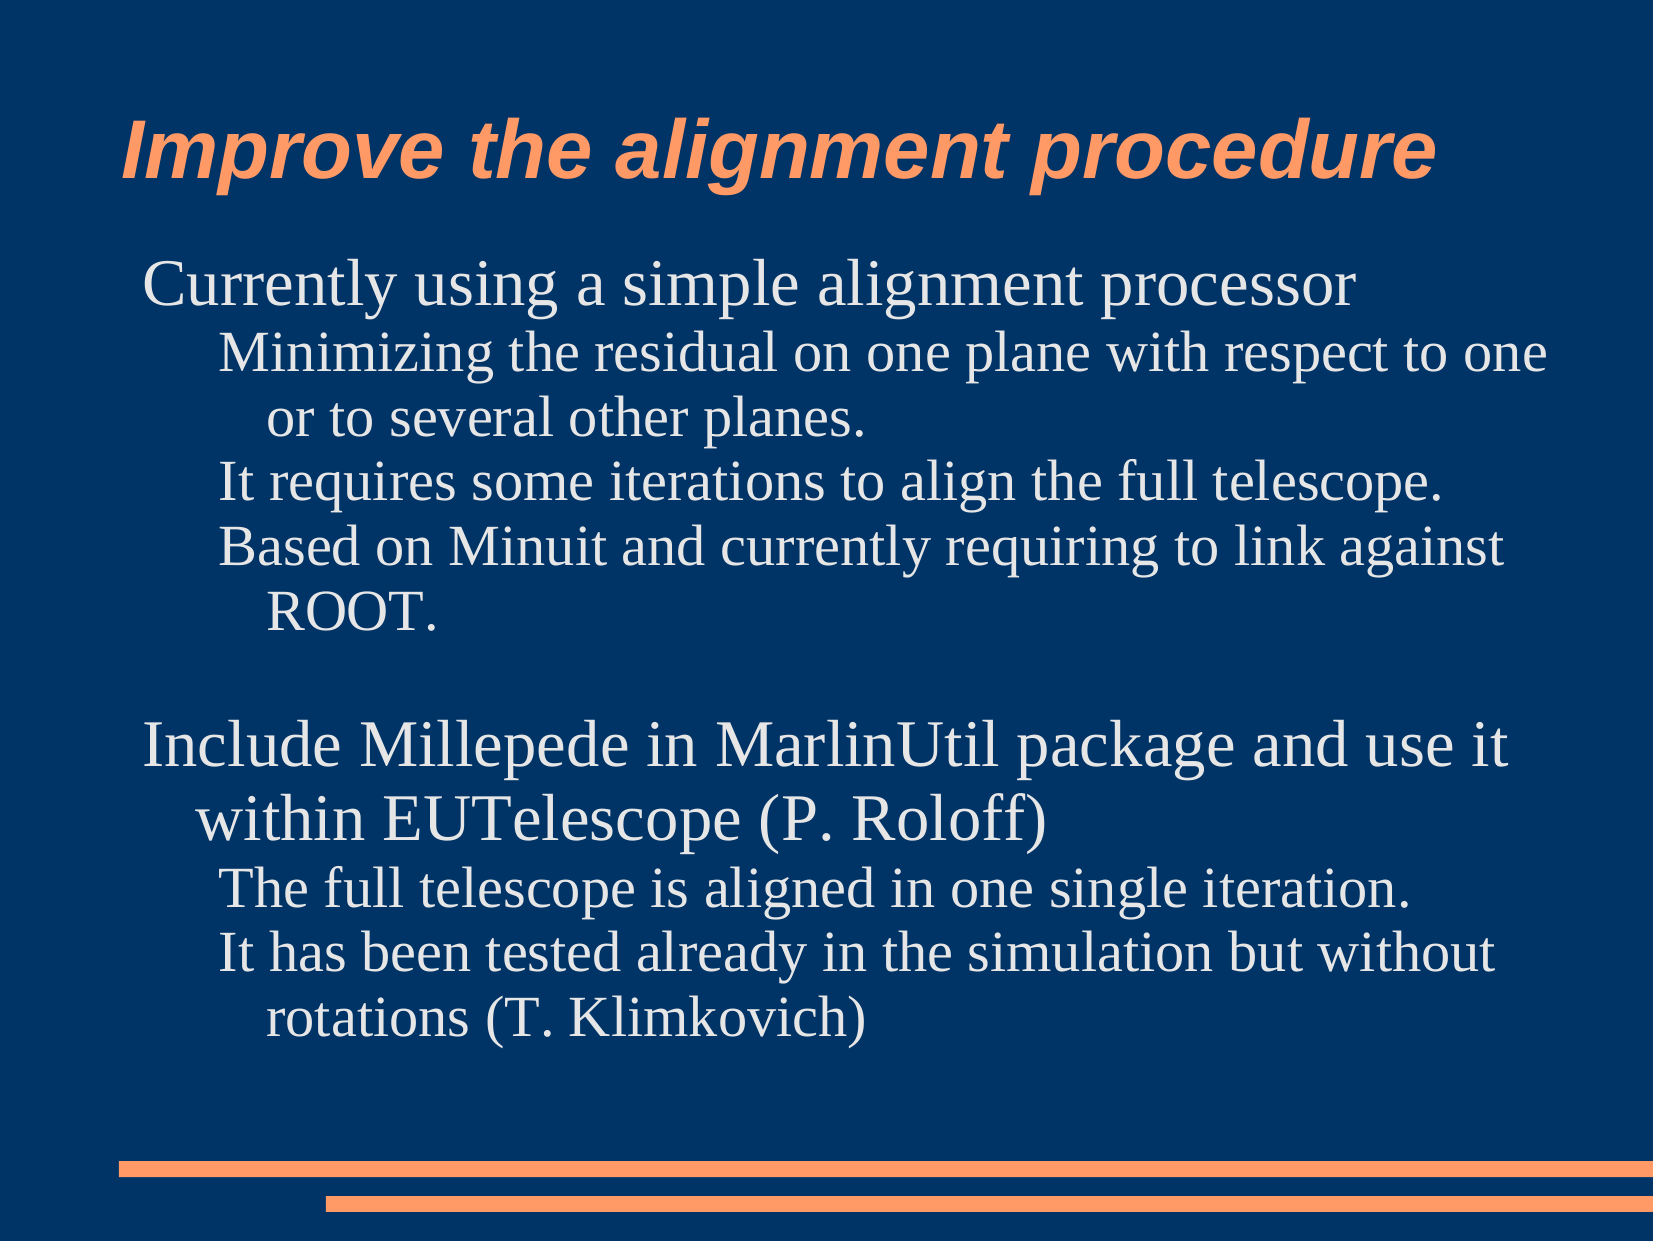

# Improve the alignment procedure
Currently using a simple alignment processor
Minimizing the residual on one plane with respect to one or to several other planes.
It requires some iterations to align the full telescope.
Based on Minuit and currently requiring to link against ROOT.
Include Millepede in MarlinUtil package and use it within EUTelescope (P. Roloff)
The full telescope is aligned in one single iteration.
It has been tested already in the simulation but without rotations (T. Klimkovich)